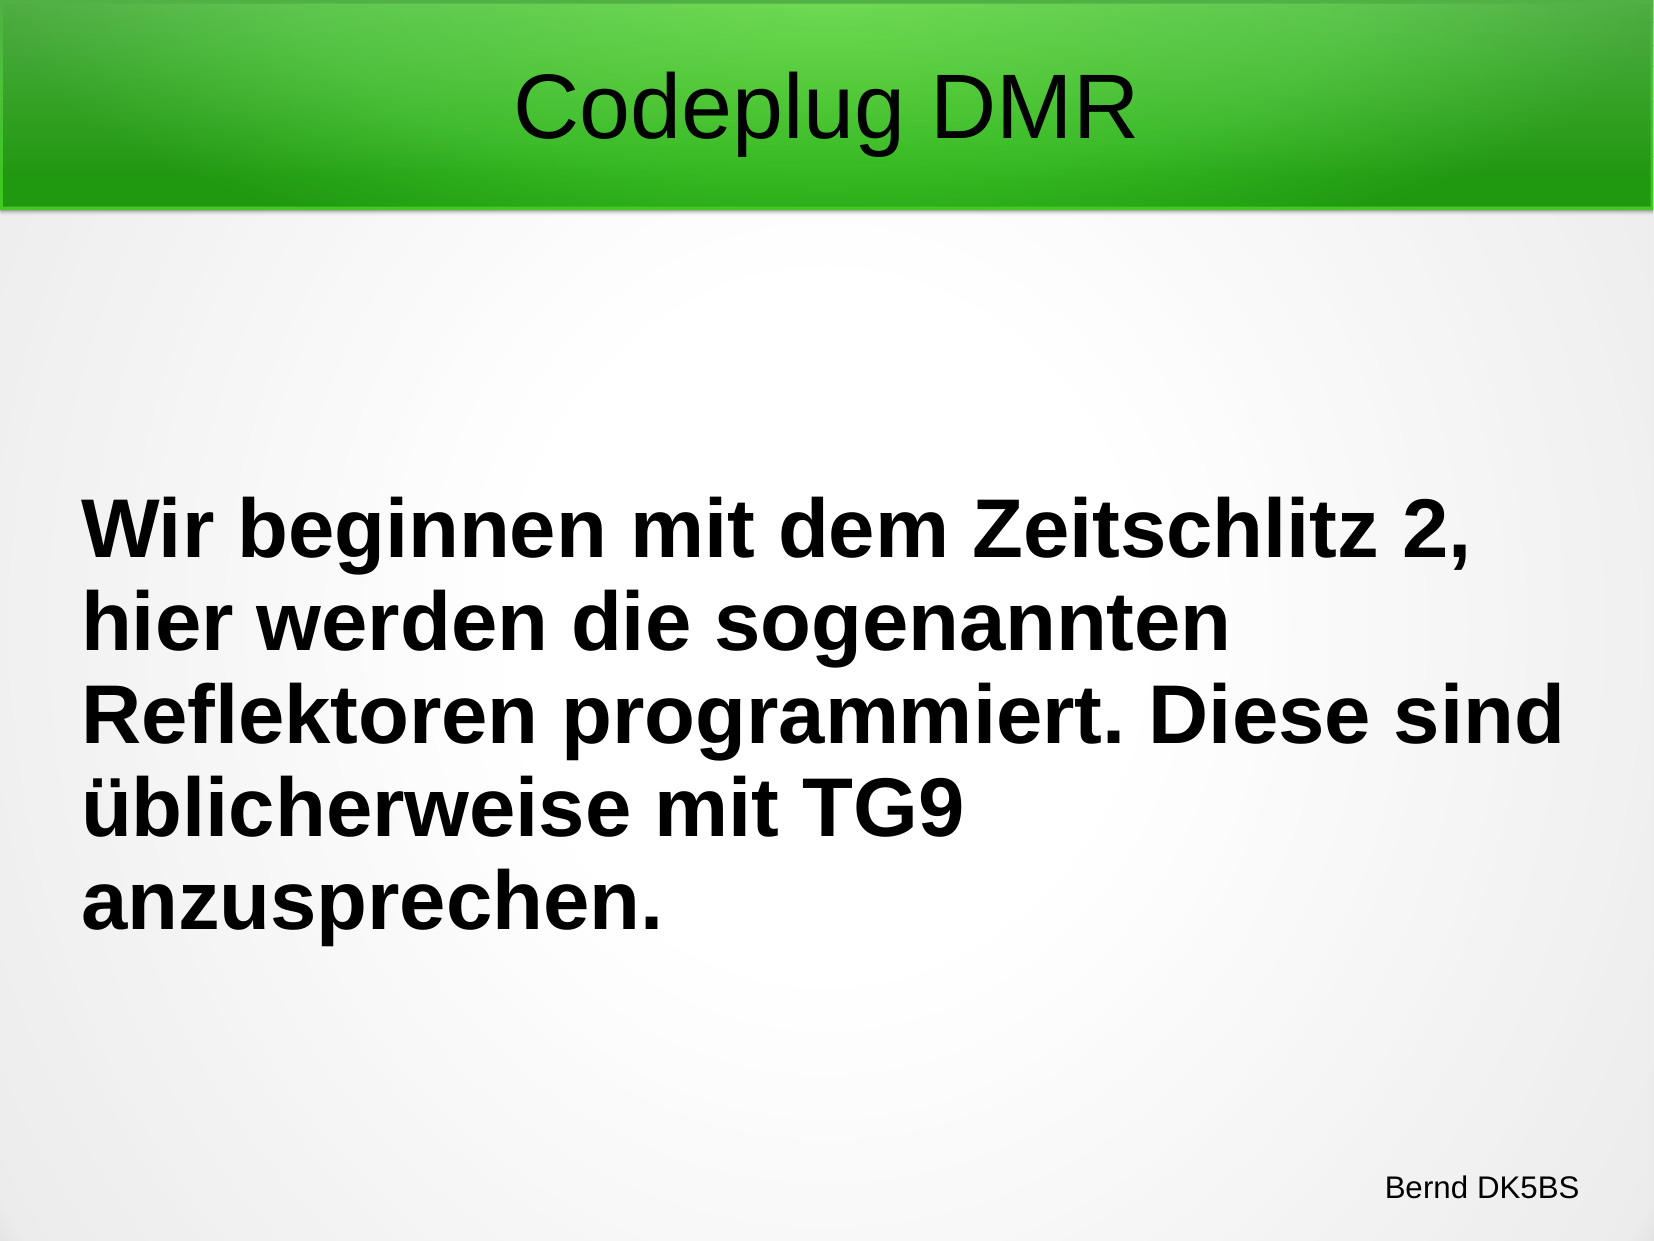

# Codeplug DMR
Wir beginnen mit dem Zeitschlitz 2, hier werden die sogenannten Reflektoren programmiert. Diese sind üblicherweise mit TG9 anzusprechen.
Bernd DK5BS